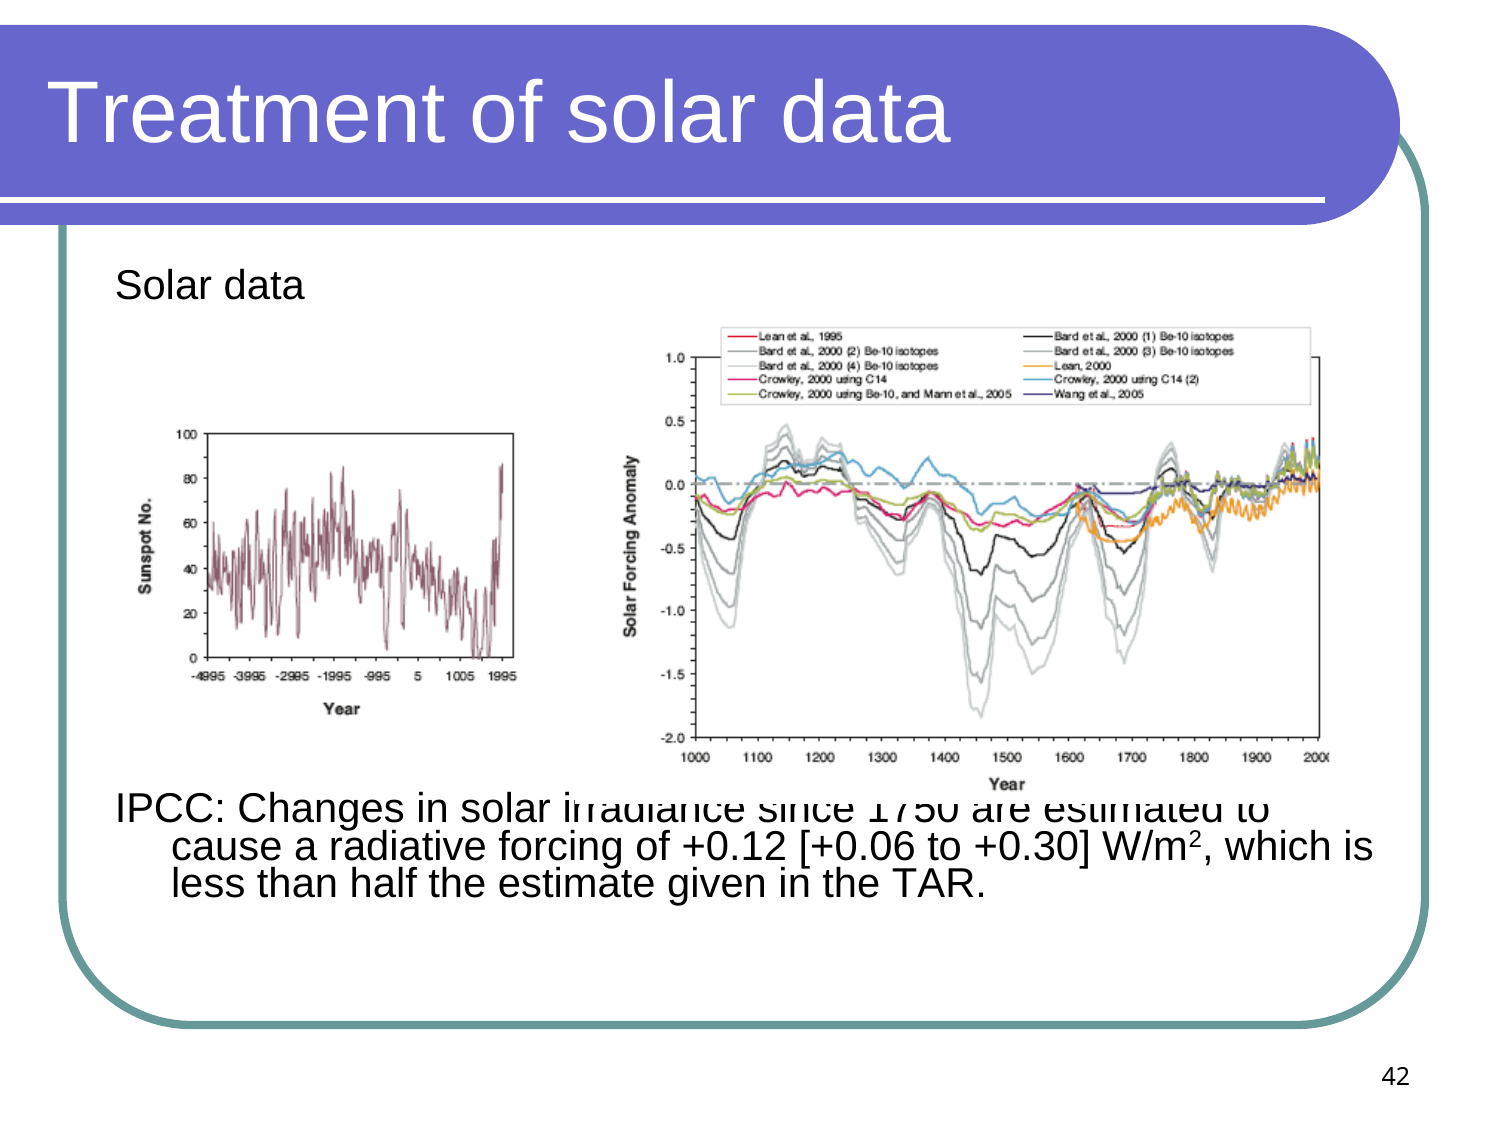

# Treatment of solar data
Solar data
IPCC: Changes in solar irradiance since 1750 are estimated to cause a radiative forcing of +0.12 [+0.06 to +0.30] W/m2, which is less than half the estimate given in the TAR.
42